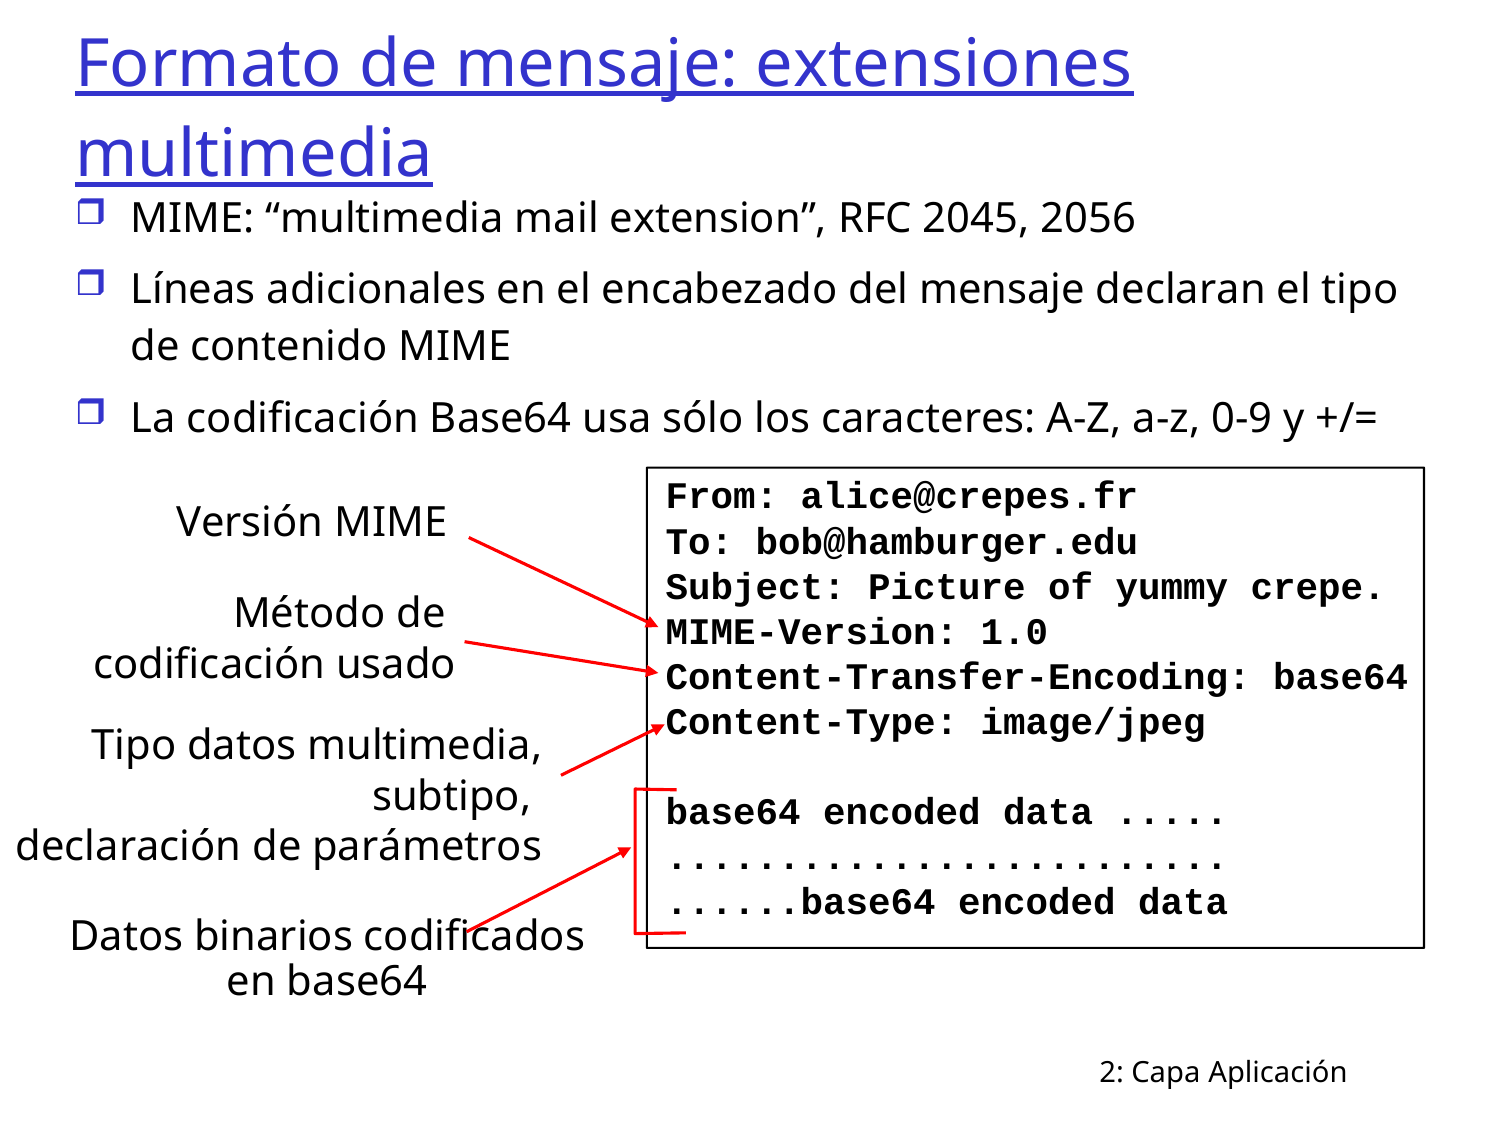

# Formato de mensaje: extensiones multimedia
MIME: “multimedia mail extension”, RFC 2045, 2056
Líneas adicionales en el encabezado del mensaje declaran el tipo de contenido MIME
La codificación Base64 usa sólo los caracteres: A-Z, a-z, 0-9 y +/=
From: alice@crepes.fr
To: bob@hamburger.edu
Subject: Picture of yummy crepe.
MIME-Version: 1.0
Content-Transfer-Encoding: base64
Content-Type: image/jpeg
base64 encoded data .....
.........................
......base64 encoded data
Versión MIME
Método de
codificación usado
Tipo datos multimedia,
 subtipo,
declaración de parámetros
Datos binarios codificados
en base64